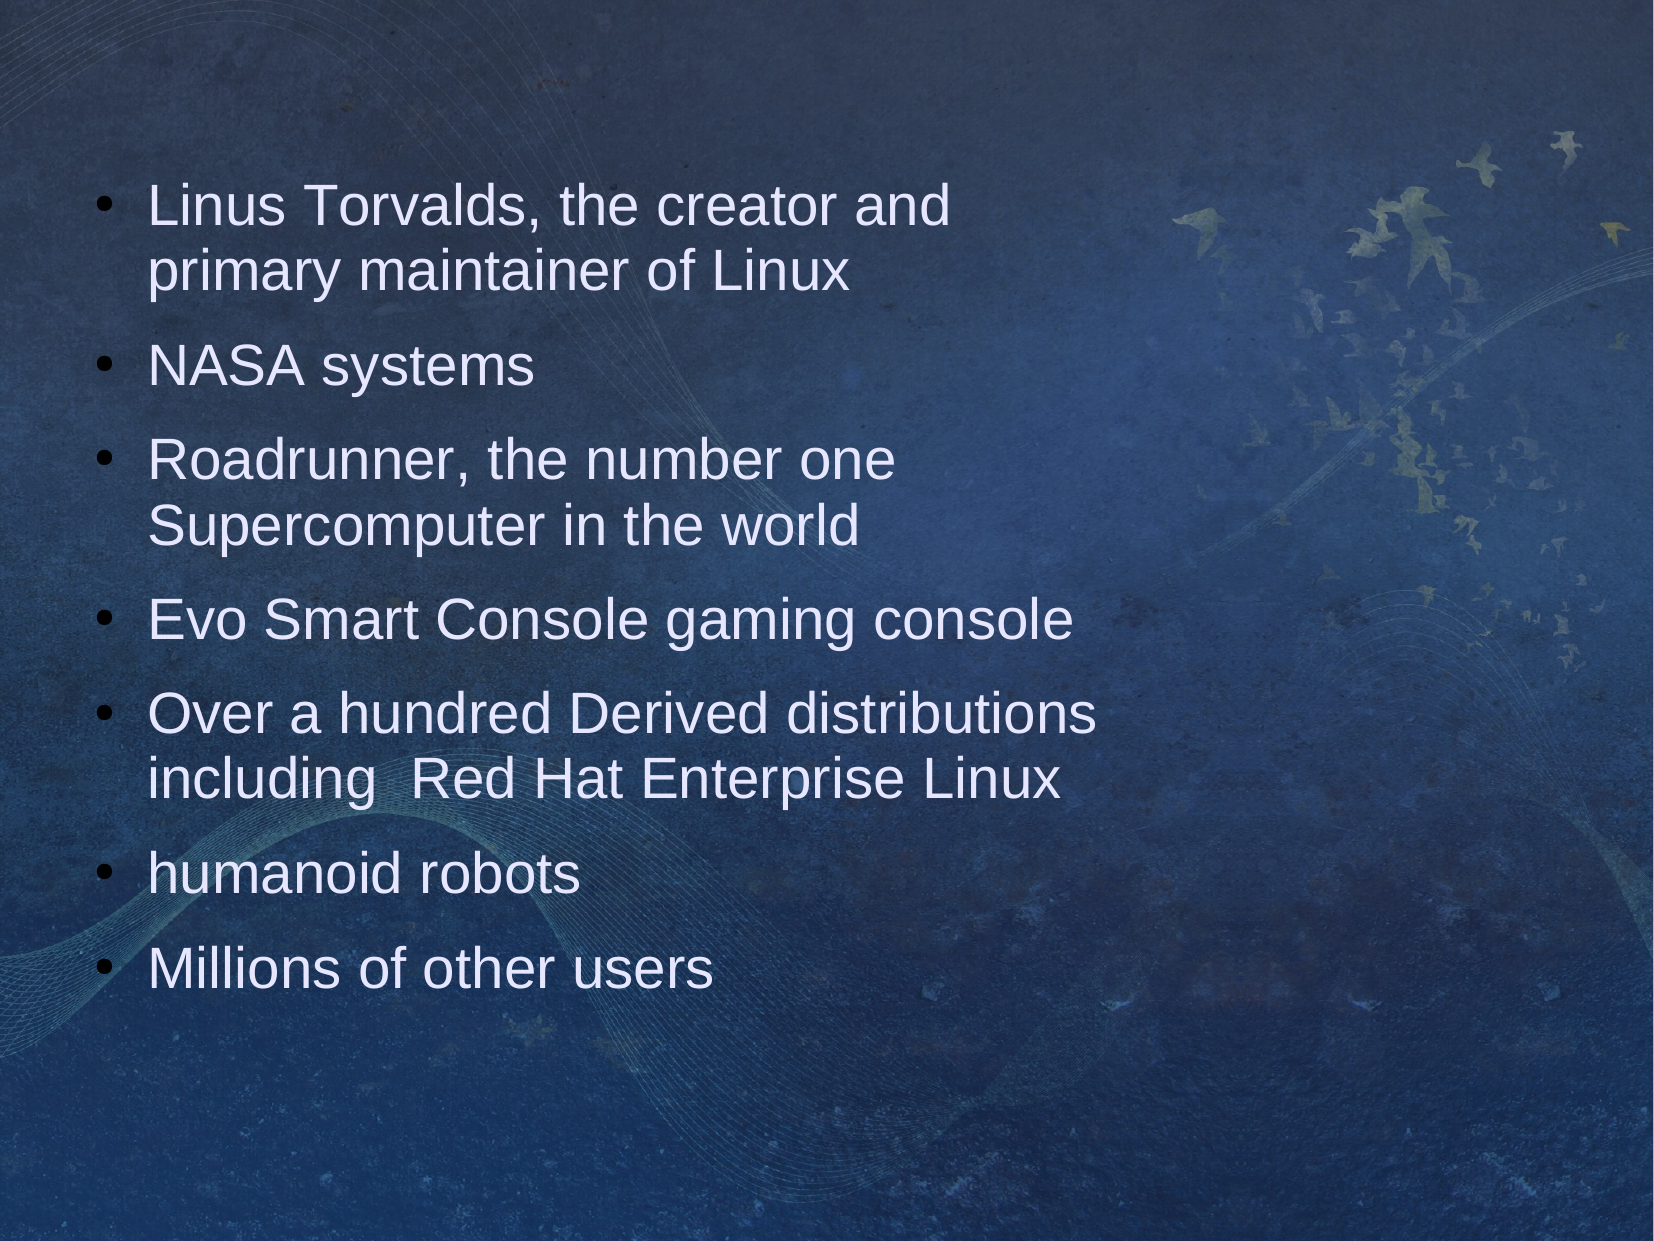

# Linus Torvalds, the creator and primary maintainer of Linux
NASA systems
Roadrunner, the number one Supercomputer in the world
Evo Smart Console gaming console
Over a hundred Derived distributions including Red Hat Enterprise Linux
humanoid robots
Millions of other users